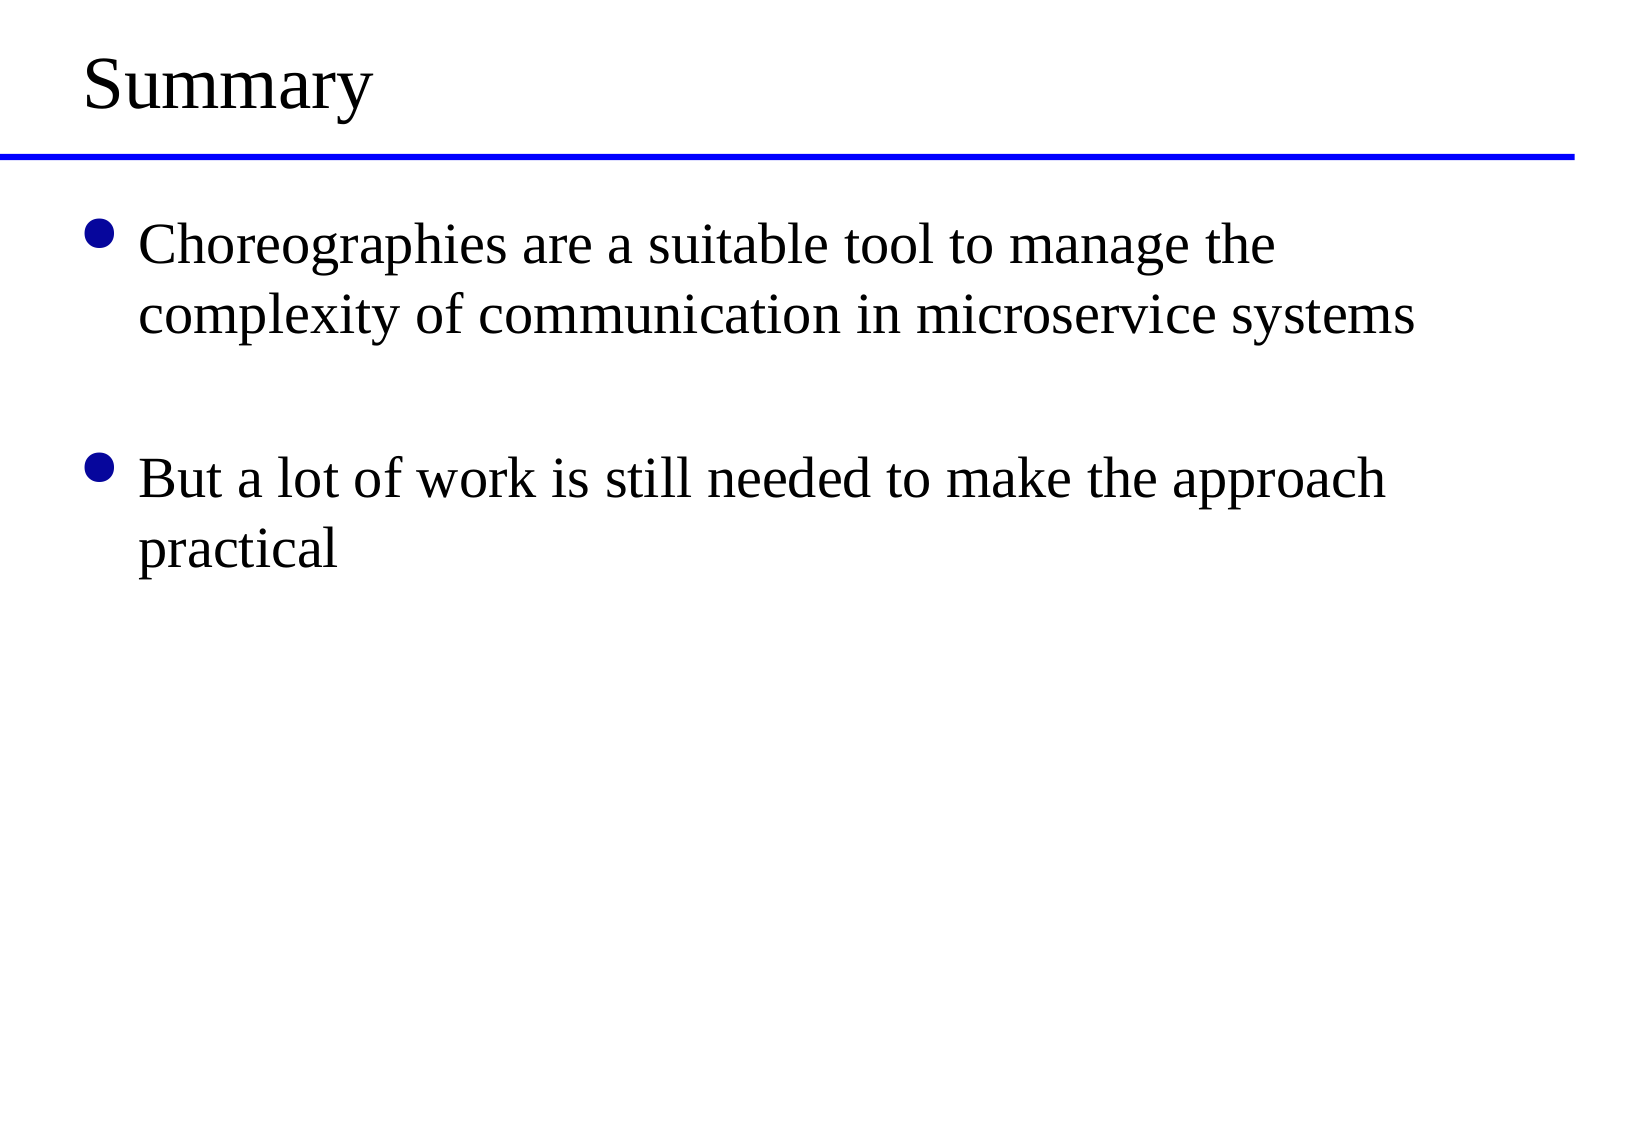

# Summary
Choreographies are a suitable tool to manage the complexity of communication in microservice systems
But a lot of work is still needed to make the approach practical